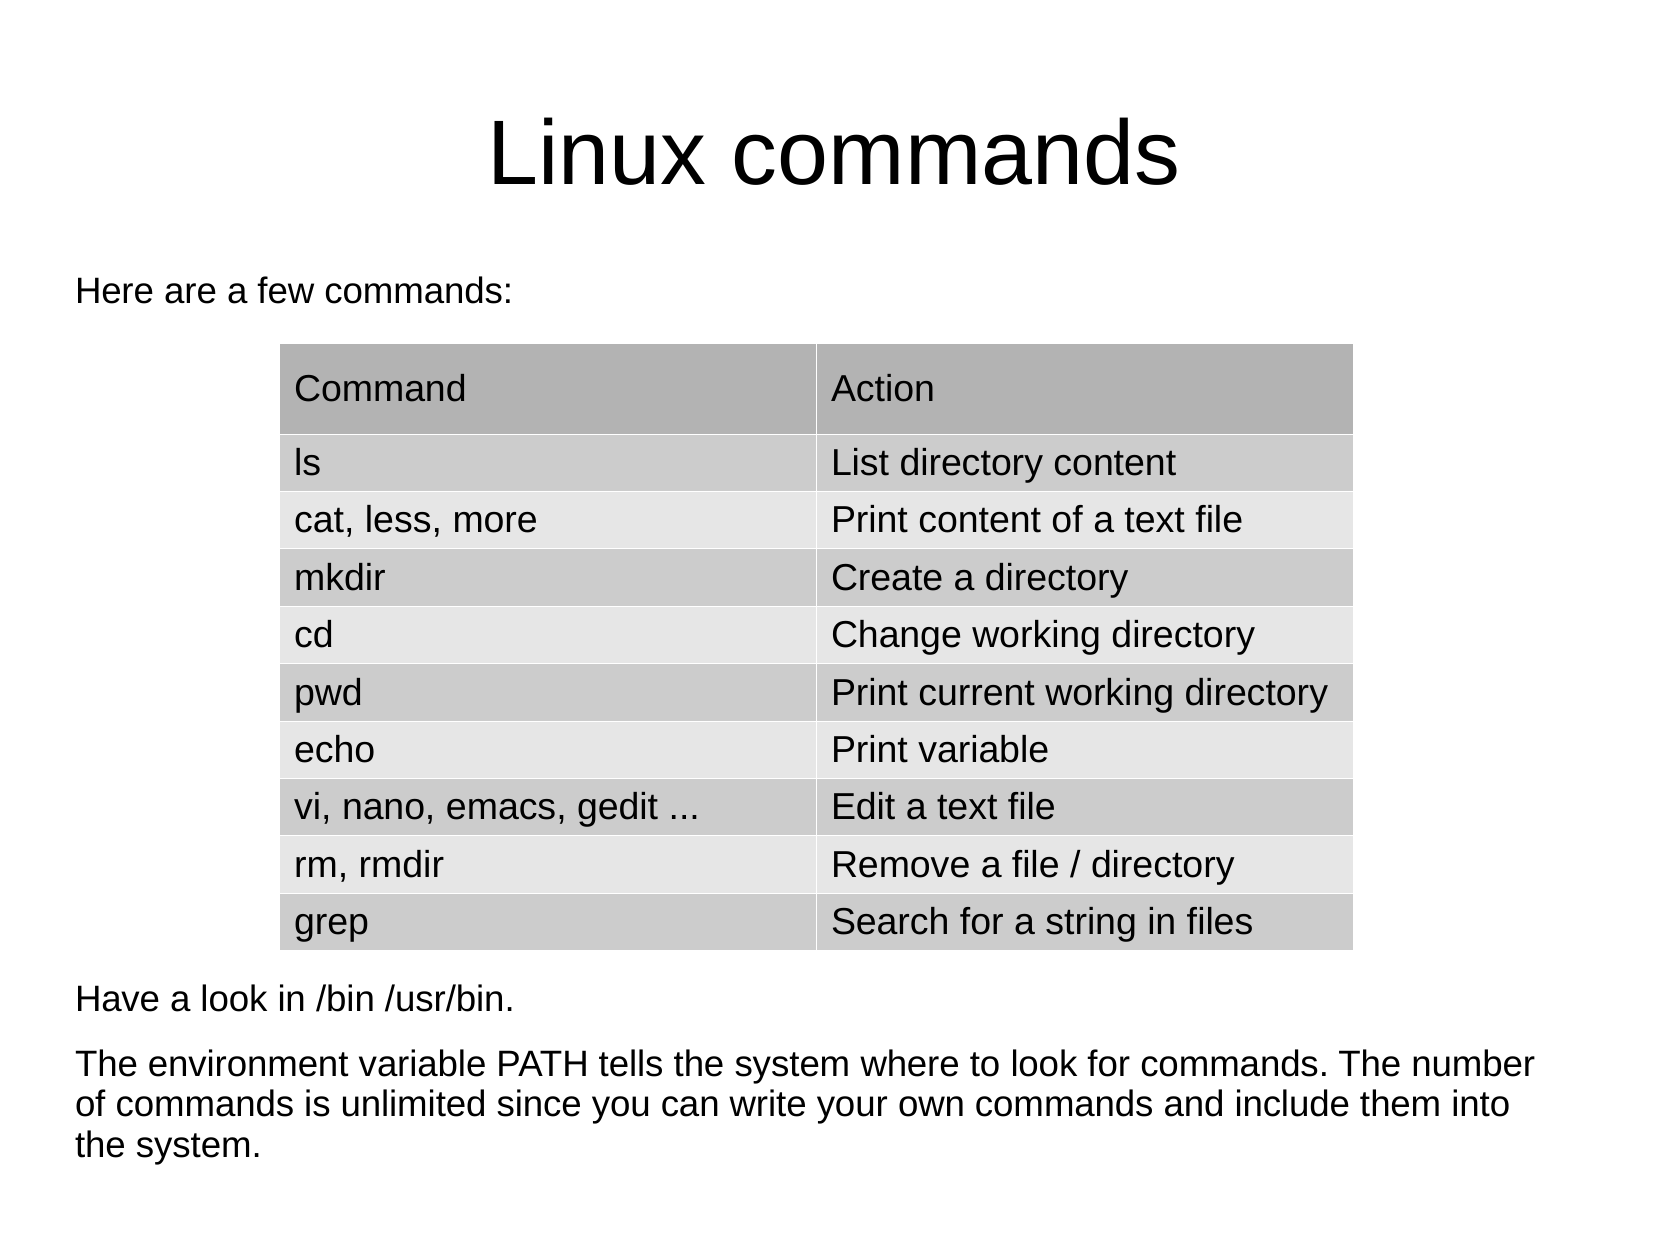

# Linux commands
Here are a few commands:
Have a look in /bin /usr/bin.
The environment variable PATH tells the system where to look for commands. The number of commands is unlimited since you can write your own commands and include them into the system.
| Command | Action |
| --- | --- |
| ls | List directory content |
| cat, less, more | Print content of a text file |
| mkdir | Create a directory |
| cd | Change working directory |
| pwd | Print current working directory |
| echo | Print variable |
| vi, nano, emacs, gedit ... | Edit a text file |
| rm, rmdir | Remove a file / directory |
| grep | Search for a string in files |